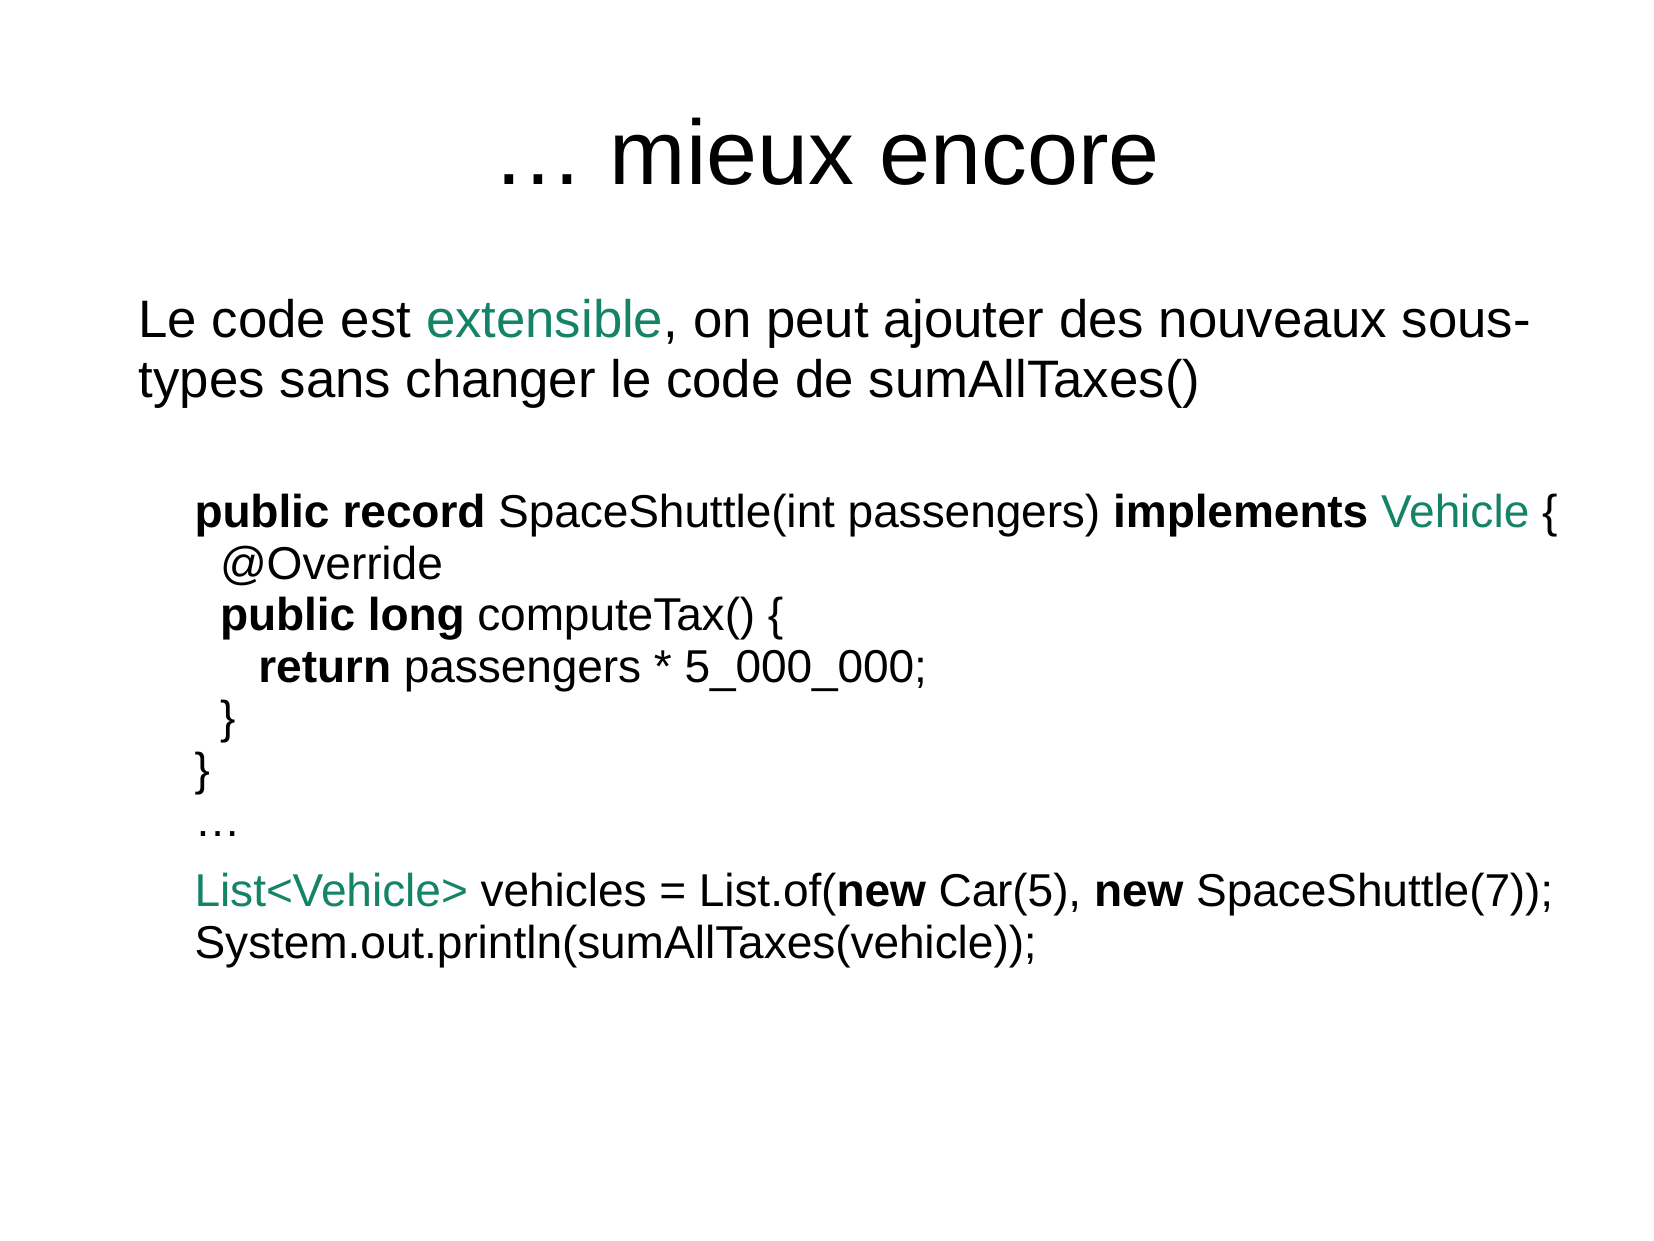

# … mieux encore
Le code est extensible, on peut ajouter des nouveaux sous-types sans changer le code de sumAllTaxes()
public record SpaceShuttle(int passengers) implements Vehicle {
 @Override
 public long computeTax() {
 return passengers * 5_000_000;
 }
}
…
List<Vehicle> vehicles = List.of(new Car(5), new SpaceShuttle(7));
System.out.println(sumAllTaxes(vehicle));